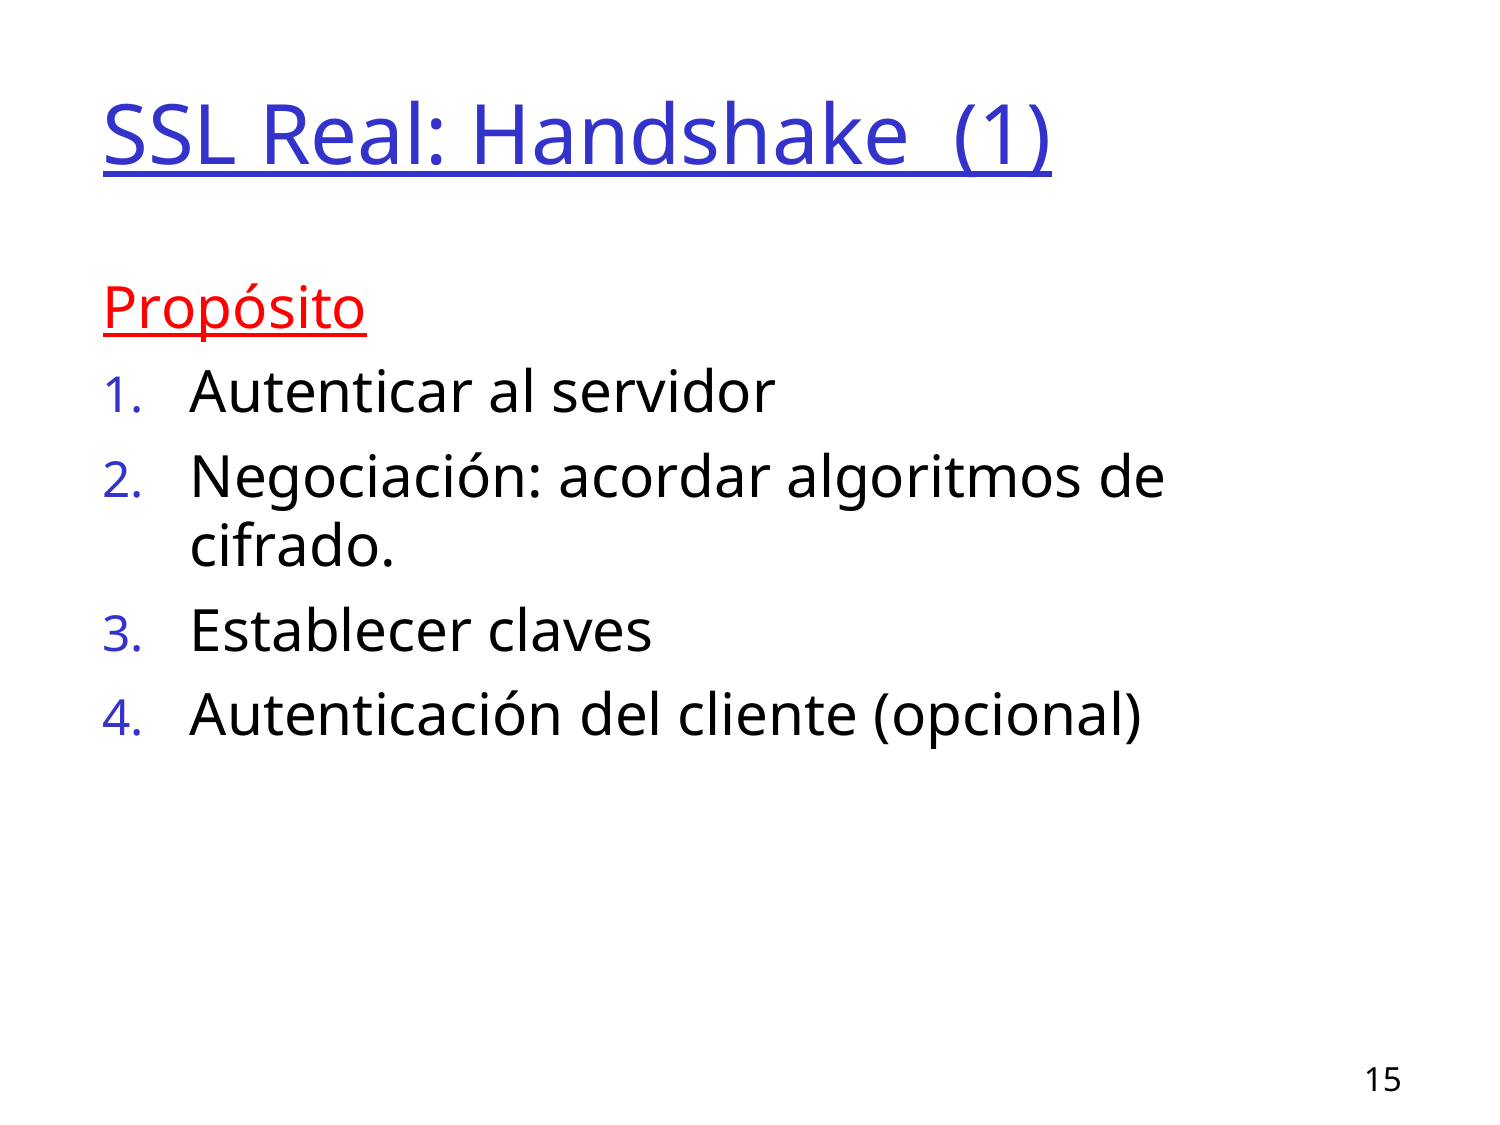

# SSL Real: Handshake (1)
Propósito
Autenticar al servidor
Negociación: acordar algoritmos de cifrado.
Establecer claves
Autenticación del cliente (opcional)
15